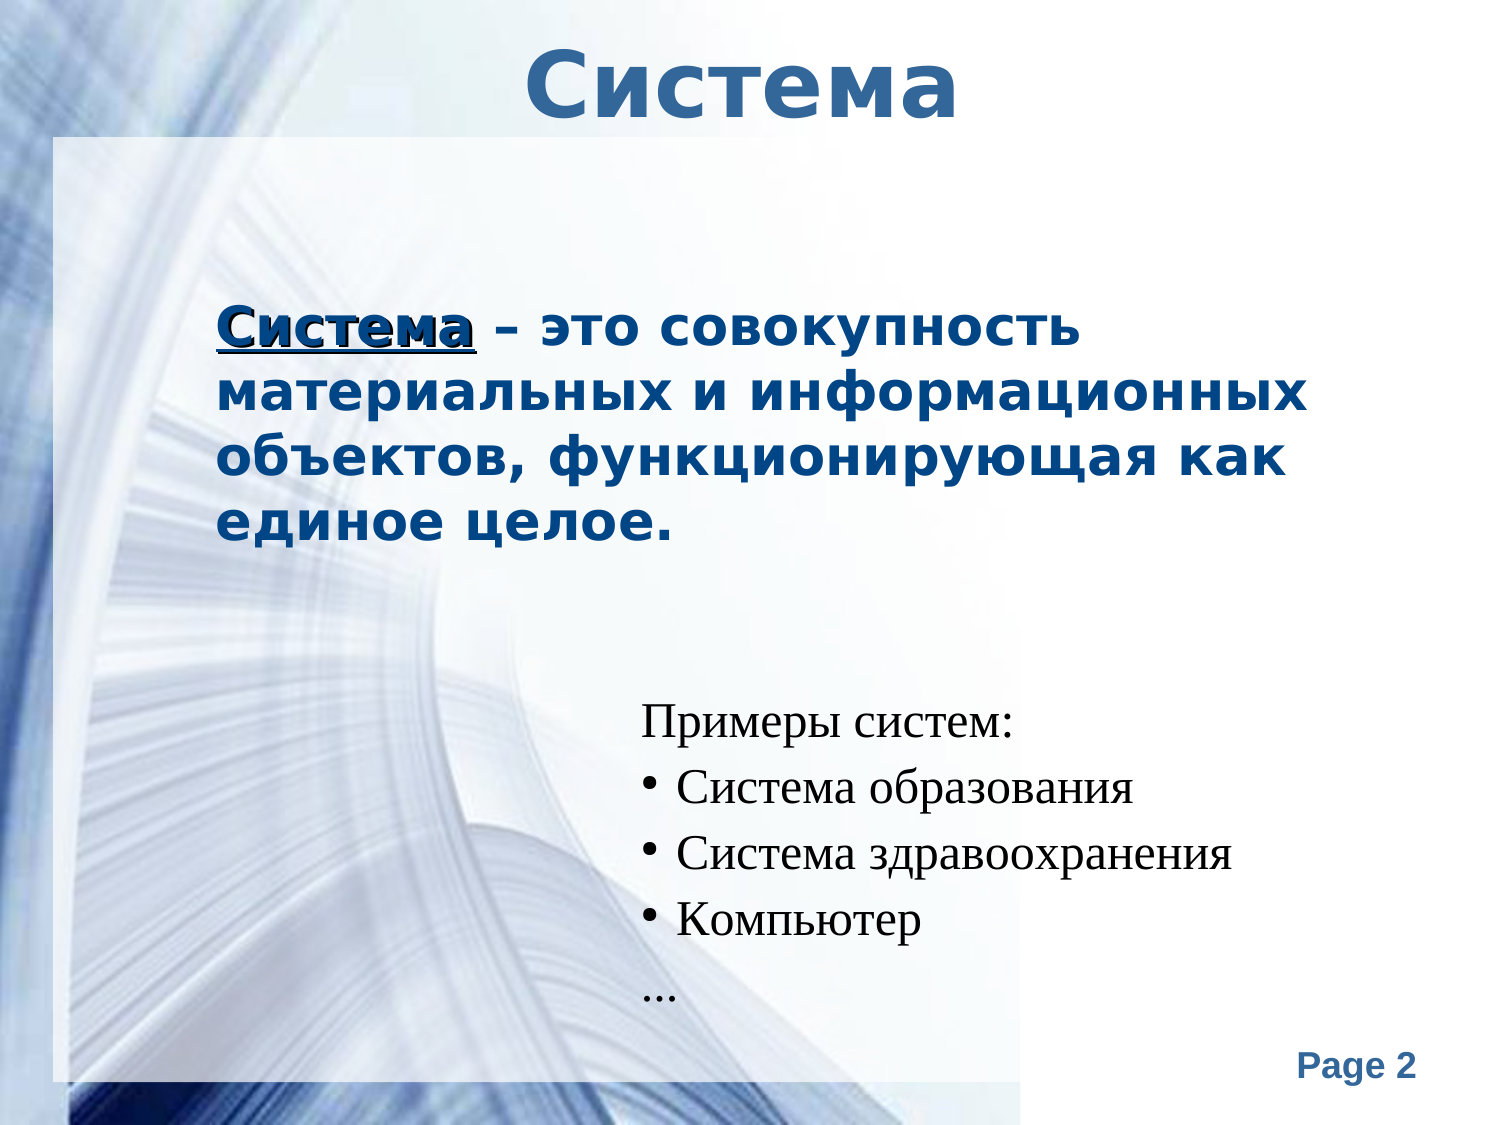

Система
Система – это совокупность материальных и информационных объектов, функционирующая как единое целое.
Примеры систем:
Система образования
Система здравоохранения
Компьютер
...